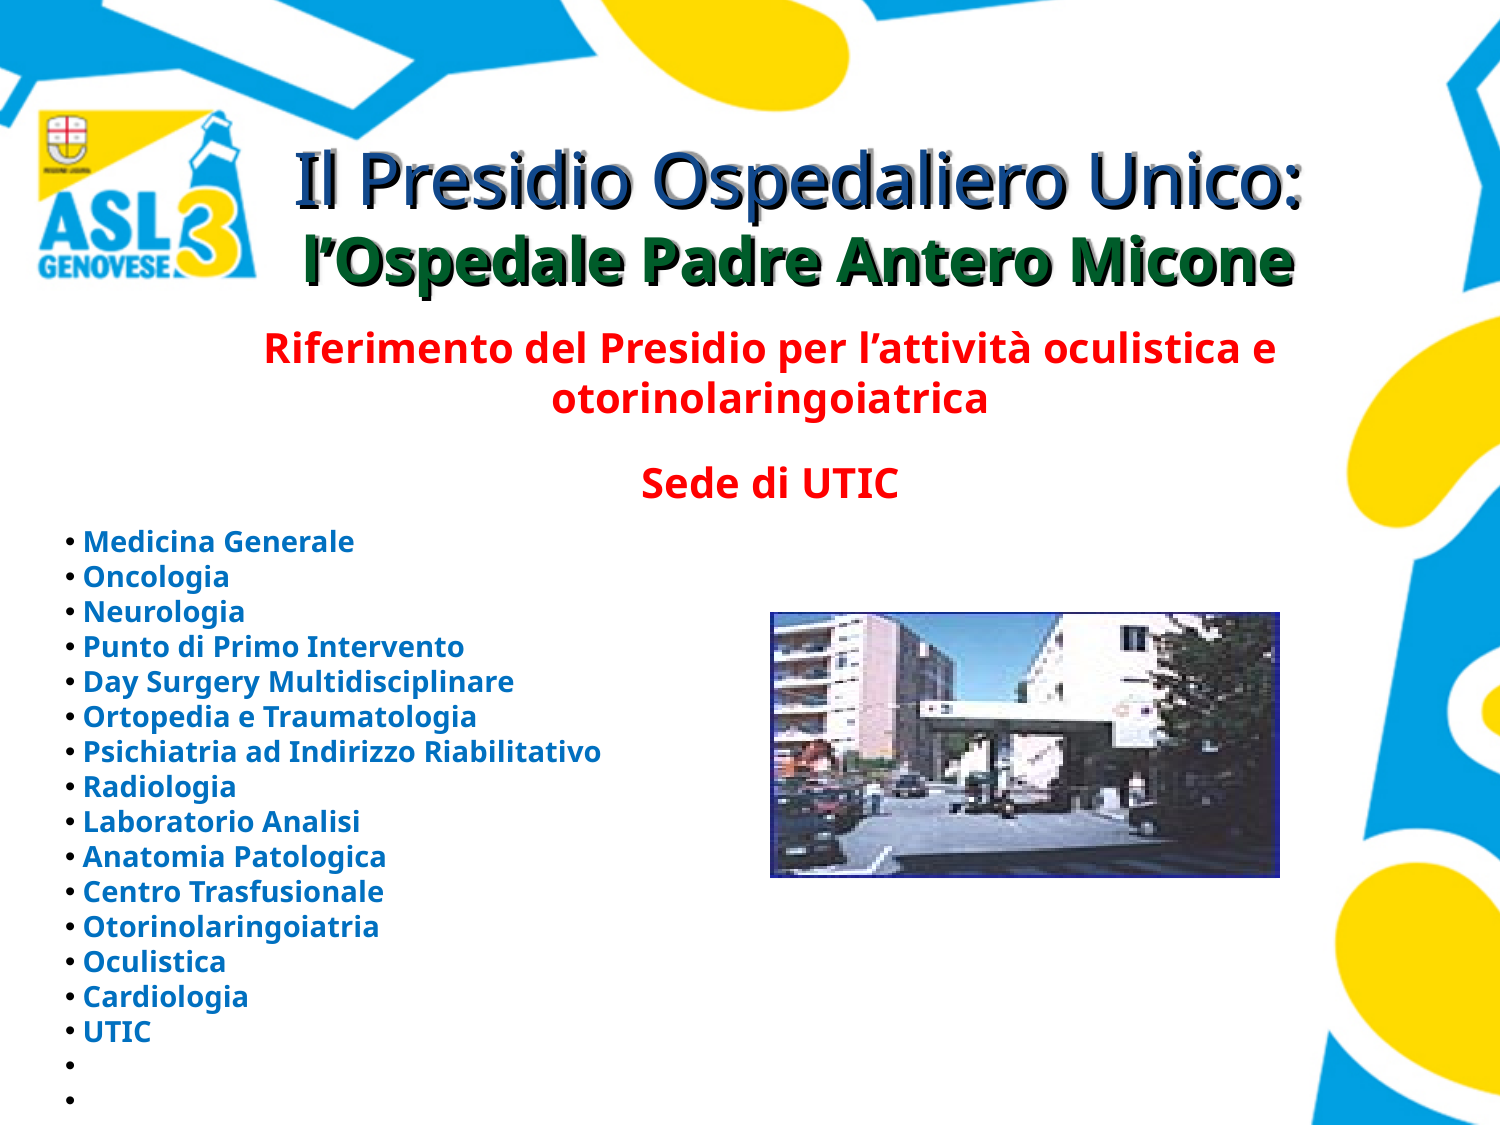

Il Presidio Ospedaliero Unico:
l’Ospedale Padre Antero Micone
Riferimento del Presidio per l’attività oculistica e otorinolaringoiatrica
Sede di UTIC
 Medicina Generale
 Oncologia
 Neurologia
 Punto di Primo Intervento
 Day Surgery Multidisciplinare
 Ortopedia e Traumatologia
 Psichiatria ad Indirizzo Riabilitativo
 Radiologia
 Laboratorio Analisi
 Anatomia Patologica
 Centro Trasfusionale
 Otorinolaringoiatria
 Oculistica
 Cardiologia
 UTIC